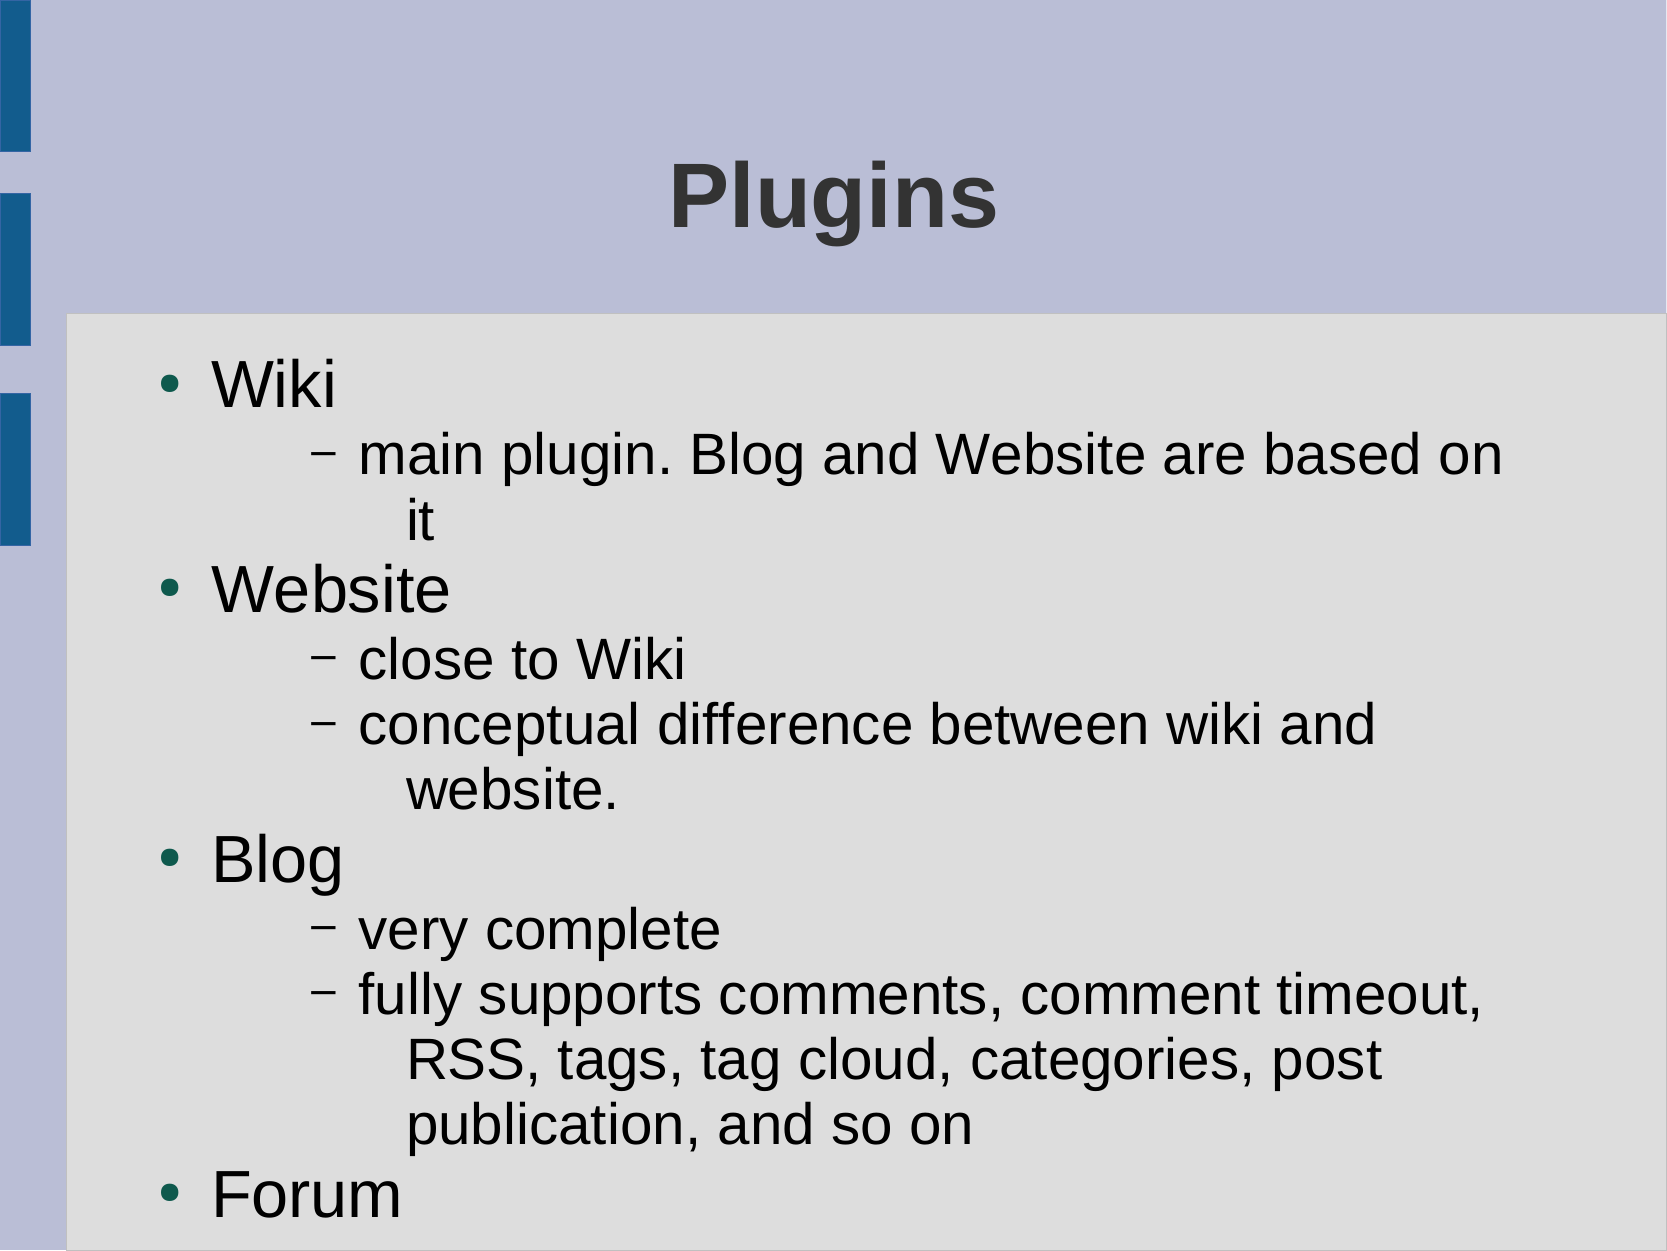

# Plugins
Wiki
main plugin. Blog and Website are based on it
Website
close to Wiki
conceptual difference between wiki and website.
Blog
very complete
fully supports comments, comment timeout, RSS, tags, tag cloud, categories, post publication, and so on
Forum
...